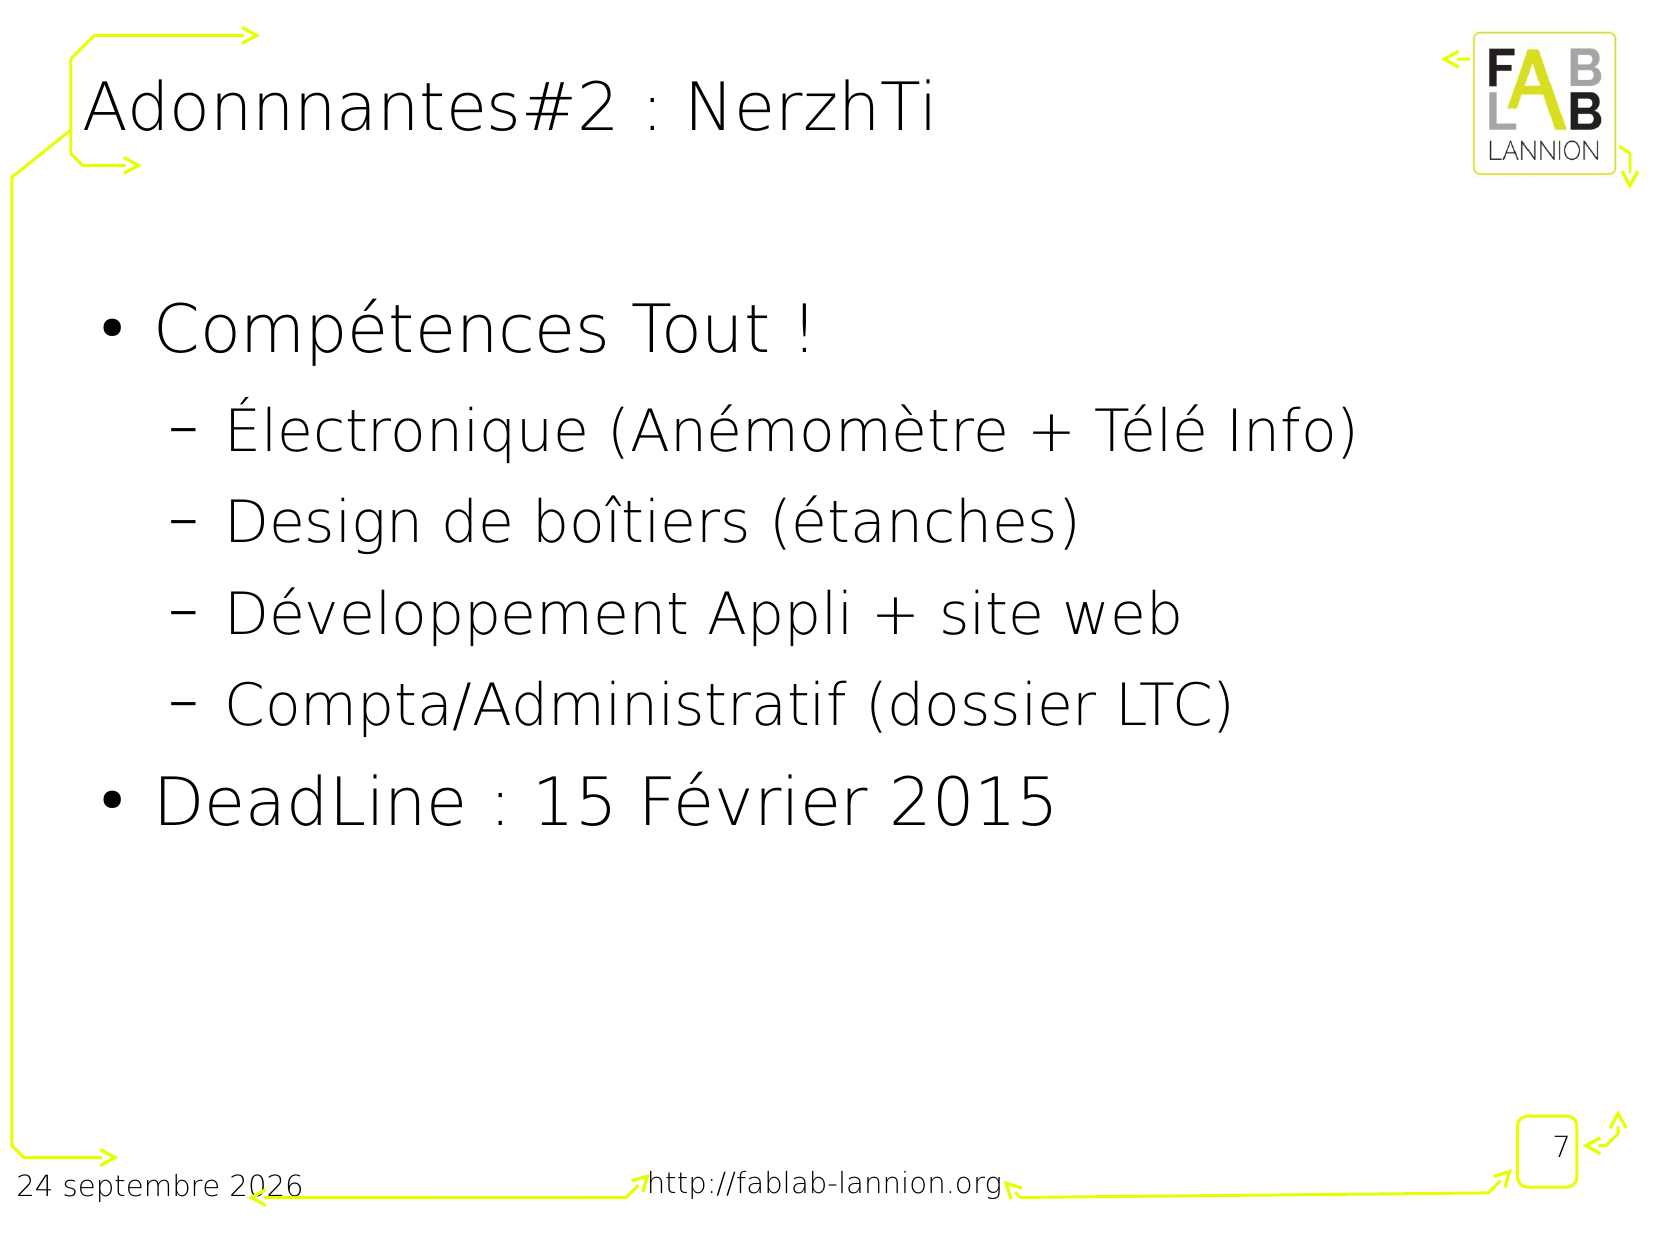

# Adonnnantes#2 : NerzhTi
Compétences Tout !
Électronique (Anémomètre + Télé Info)
Design de boîtiers (étanches)
Développement Appli + site web
Compta/Administratif (dossier LTC)
DeadLine : 15 Février 2015
7